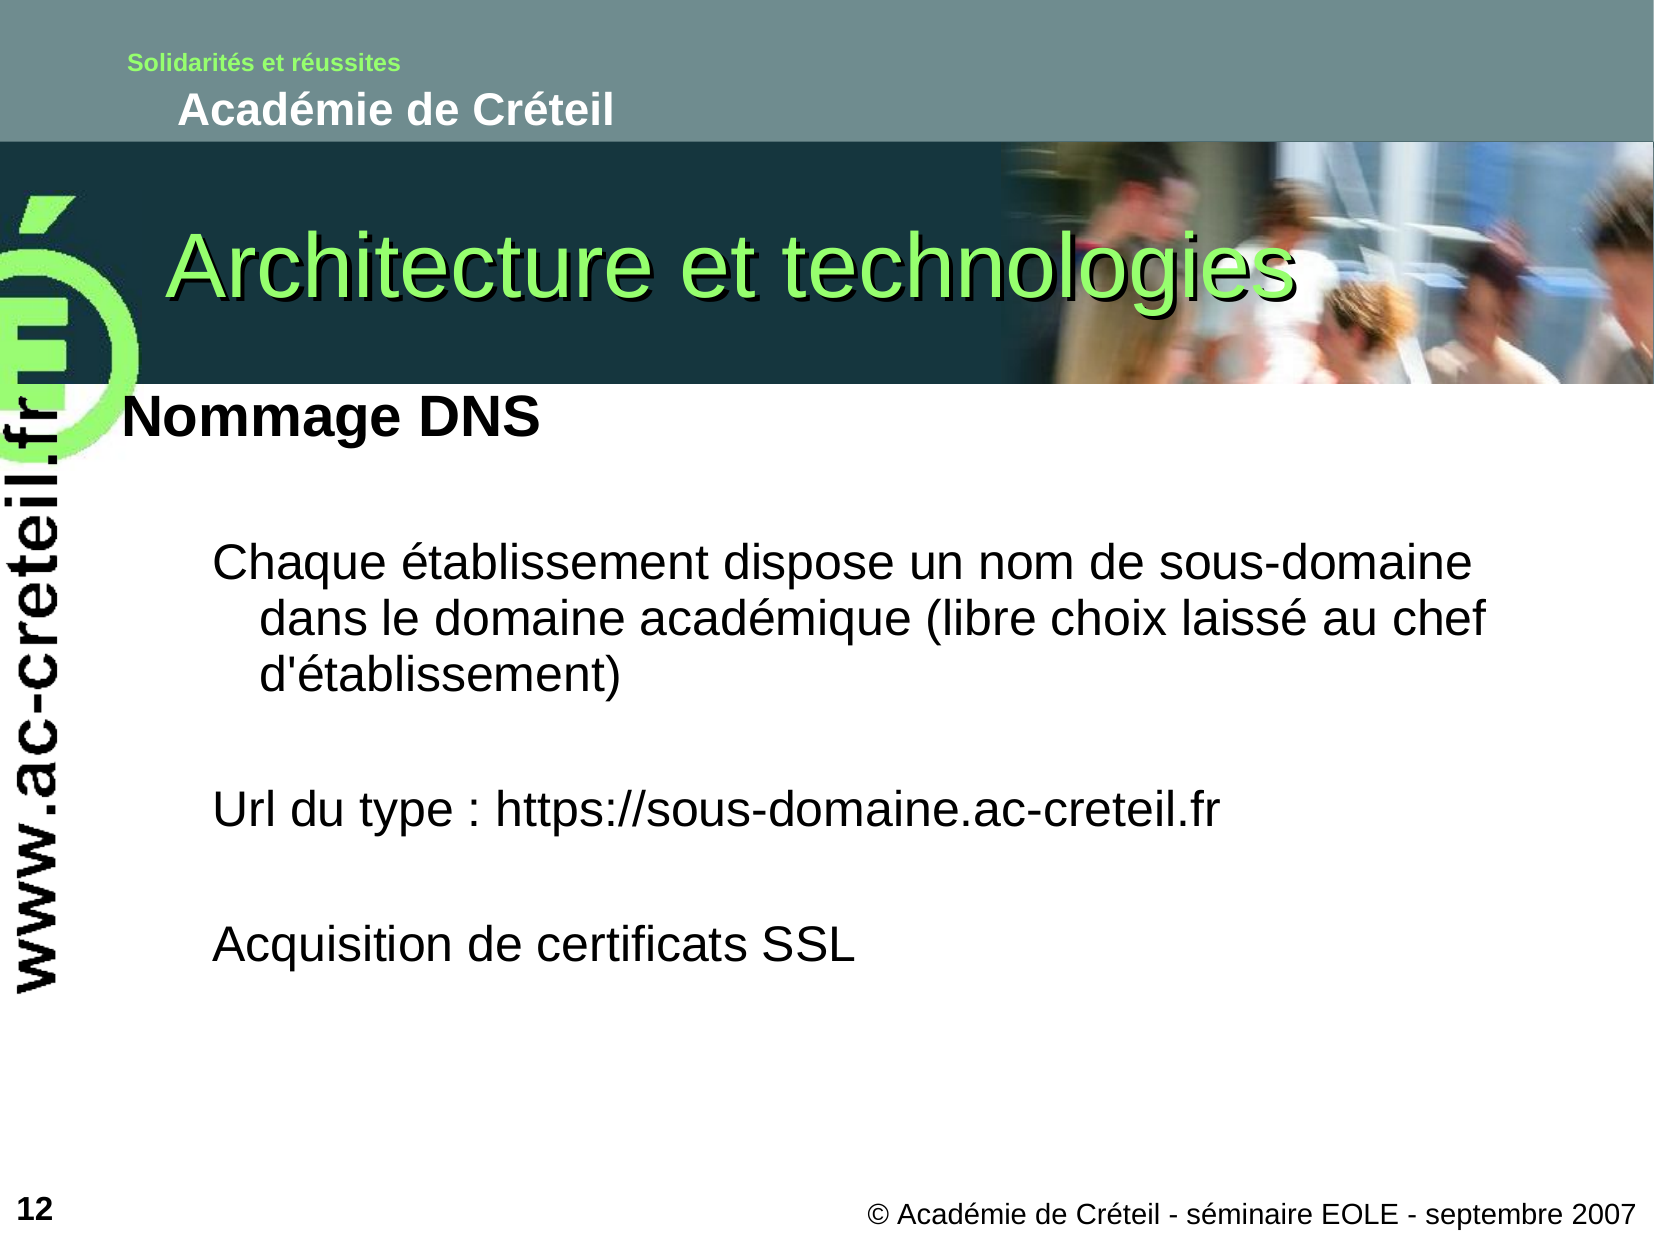

# Architecture et technologies
Nommage DNS
Chaque établissement dispose un nom de sous-domaine dans le domaine académique (libre choix laissé au chef d'établissement)
Url du type : https://sous-domaine.ac-creteil.fr
Acquisition de certificats SSL
© Académie de Créteil - séminaire EOLE - septembre 2007
12